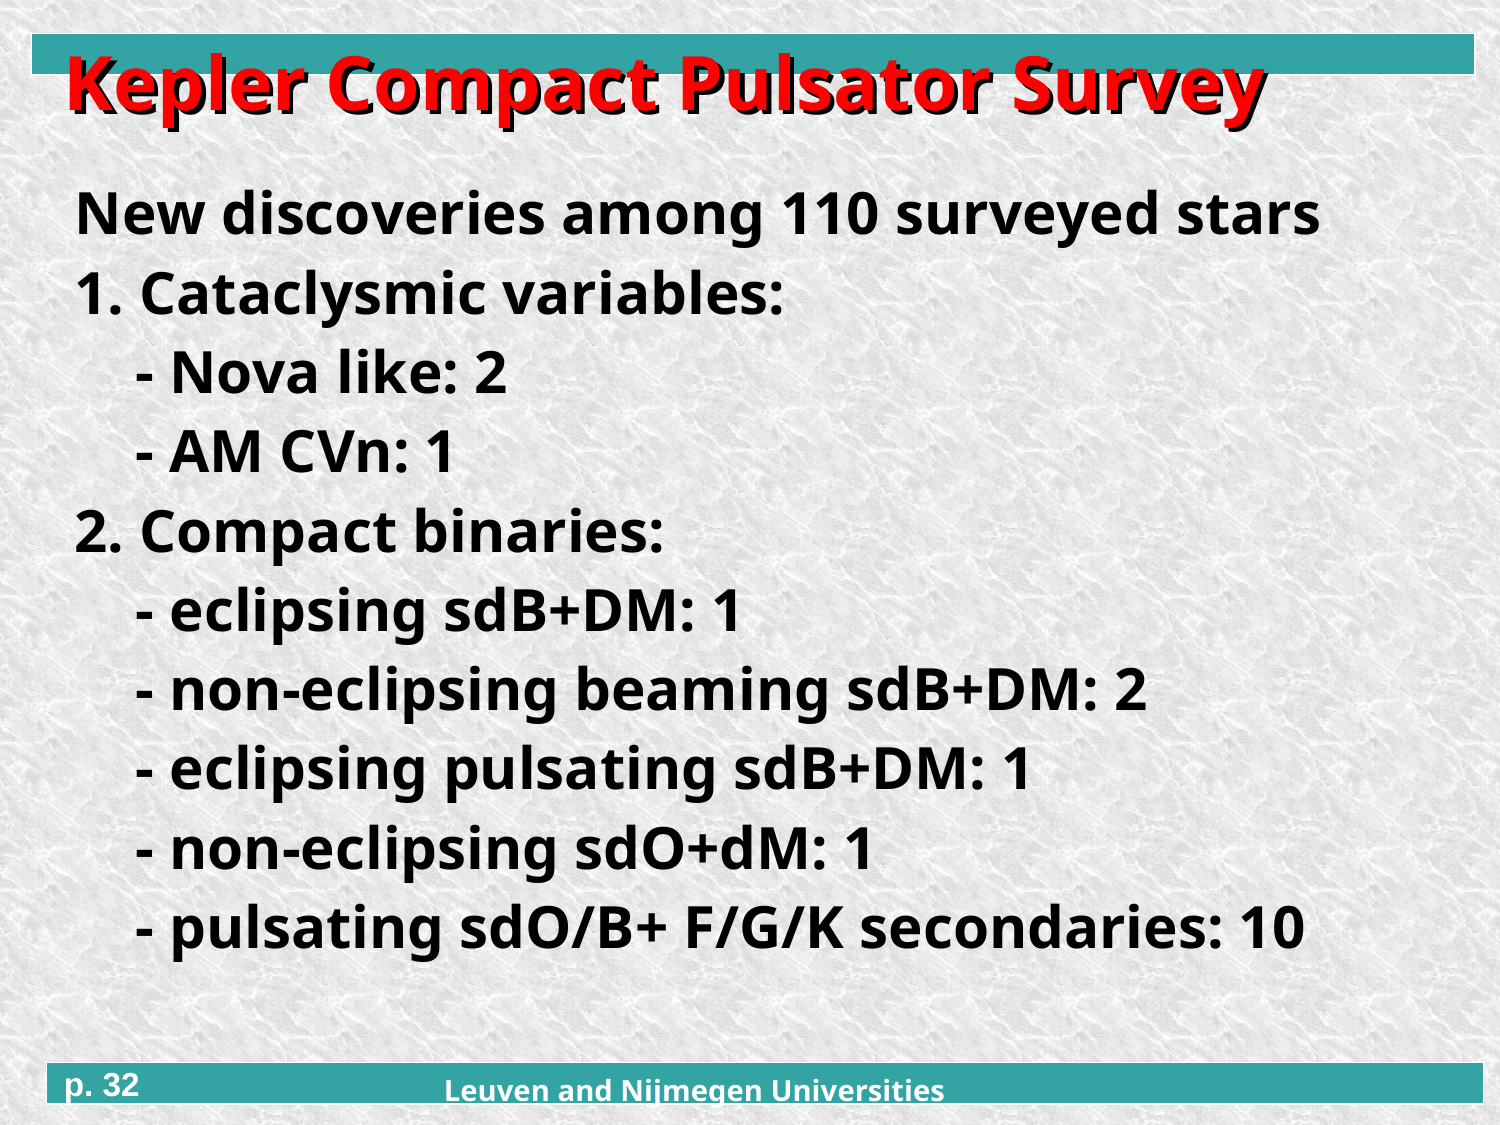

# Kepler Compact Pulsator Survey
New discoveries among 110 surveyed stars
1. Cataclysmic variables:
 - Nova like: 2
 - AM CVn: 1
2. Compact binaries:
 - eclipsing sdB+DM: 1
 - non-eclipsing beaming sdB+DM: 2
 - eclipsing pulsating sdB+DM: 1
 - non-eclipsing sdO+dM: 1
 - pulsating sdO/B+ F/G/K secondaries: 10